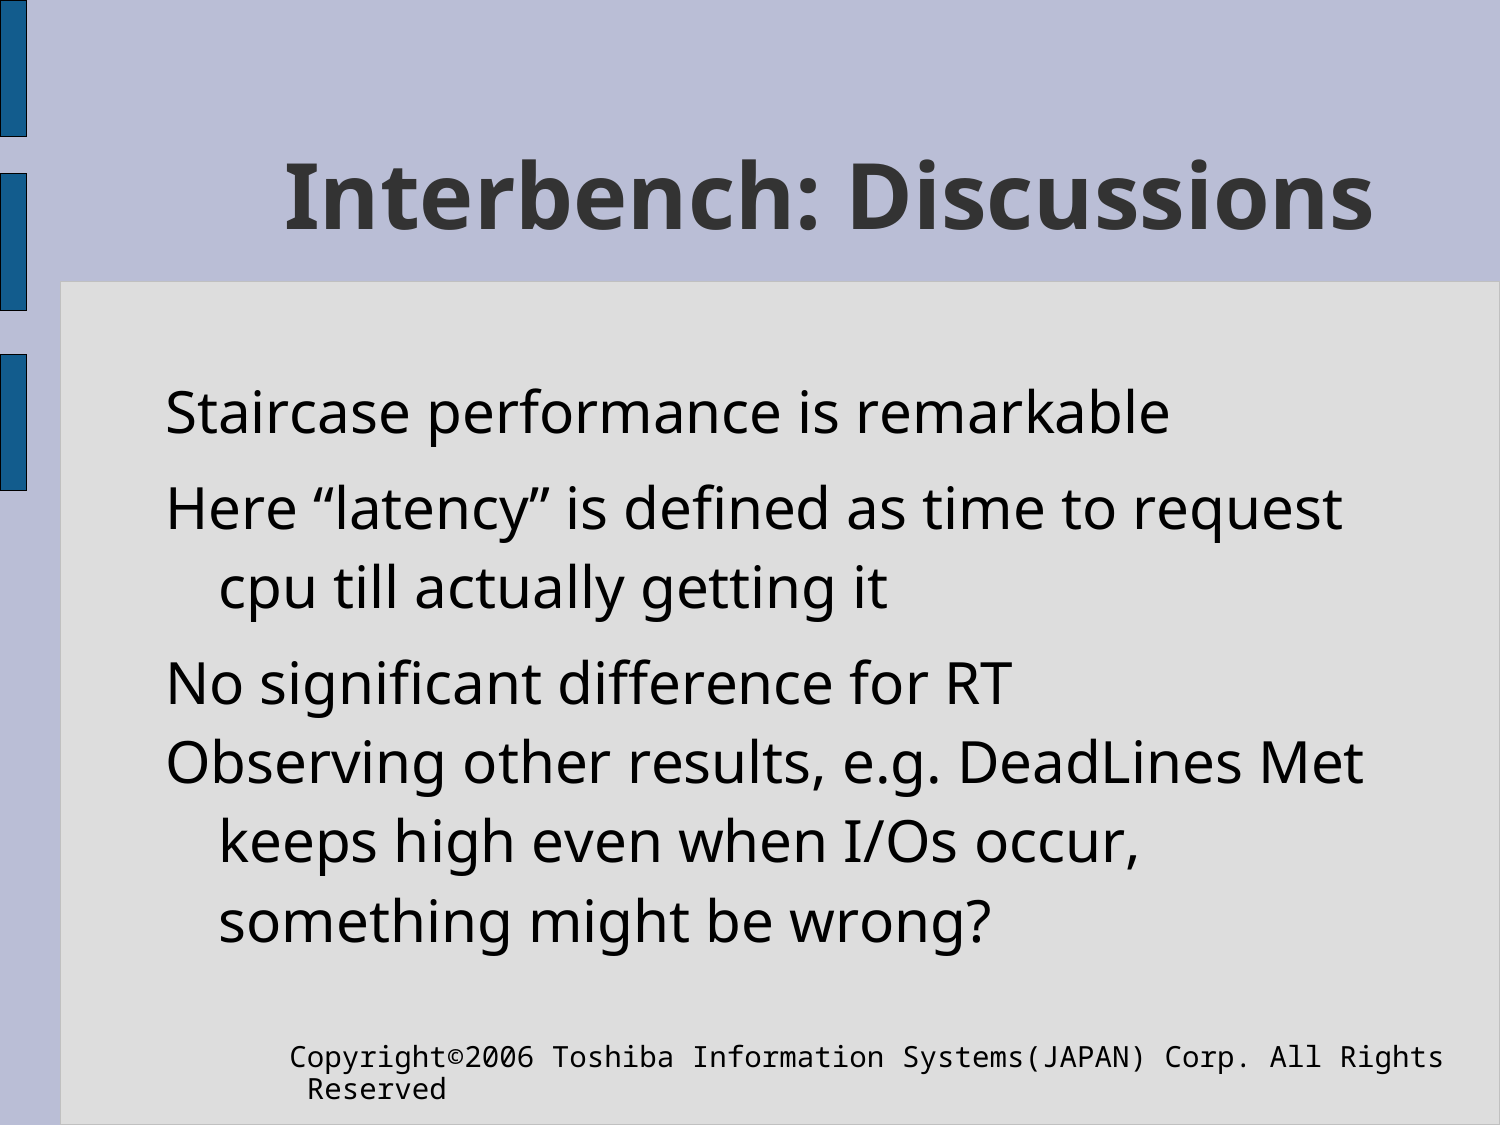

# Interbench: Discussions
Staircase performance is remarkable
Here “latency” is defined as time to request cpu till actually getting it
No significant difference for RT
Observing other results, e.g. DeadLines Met keeps high even when I/Os occur, something might be wrong?
Copyright©2006 Toshiba Information Systems(JAPAN) Corp. All Rights Reserved